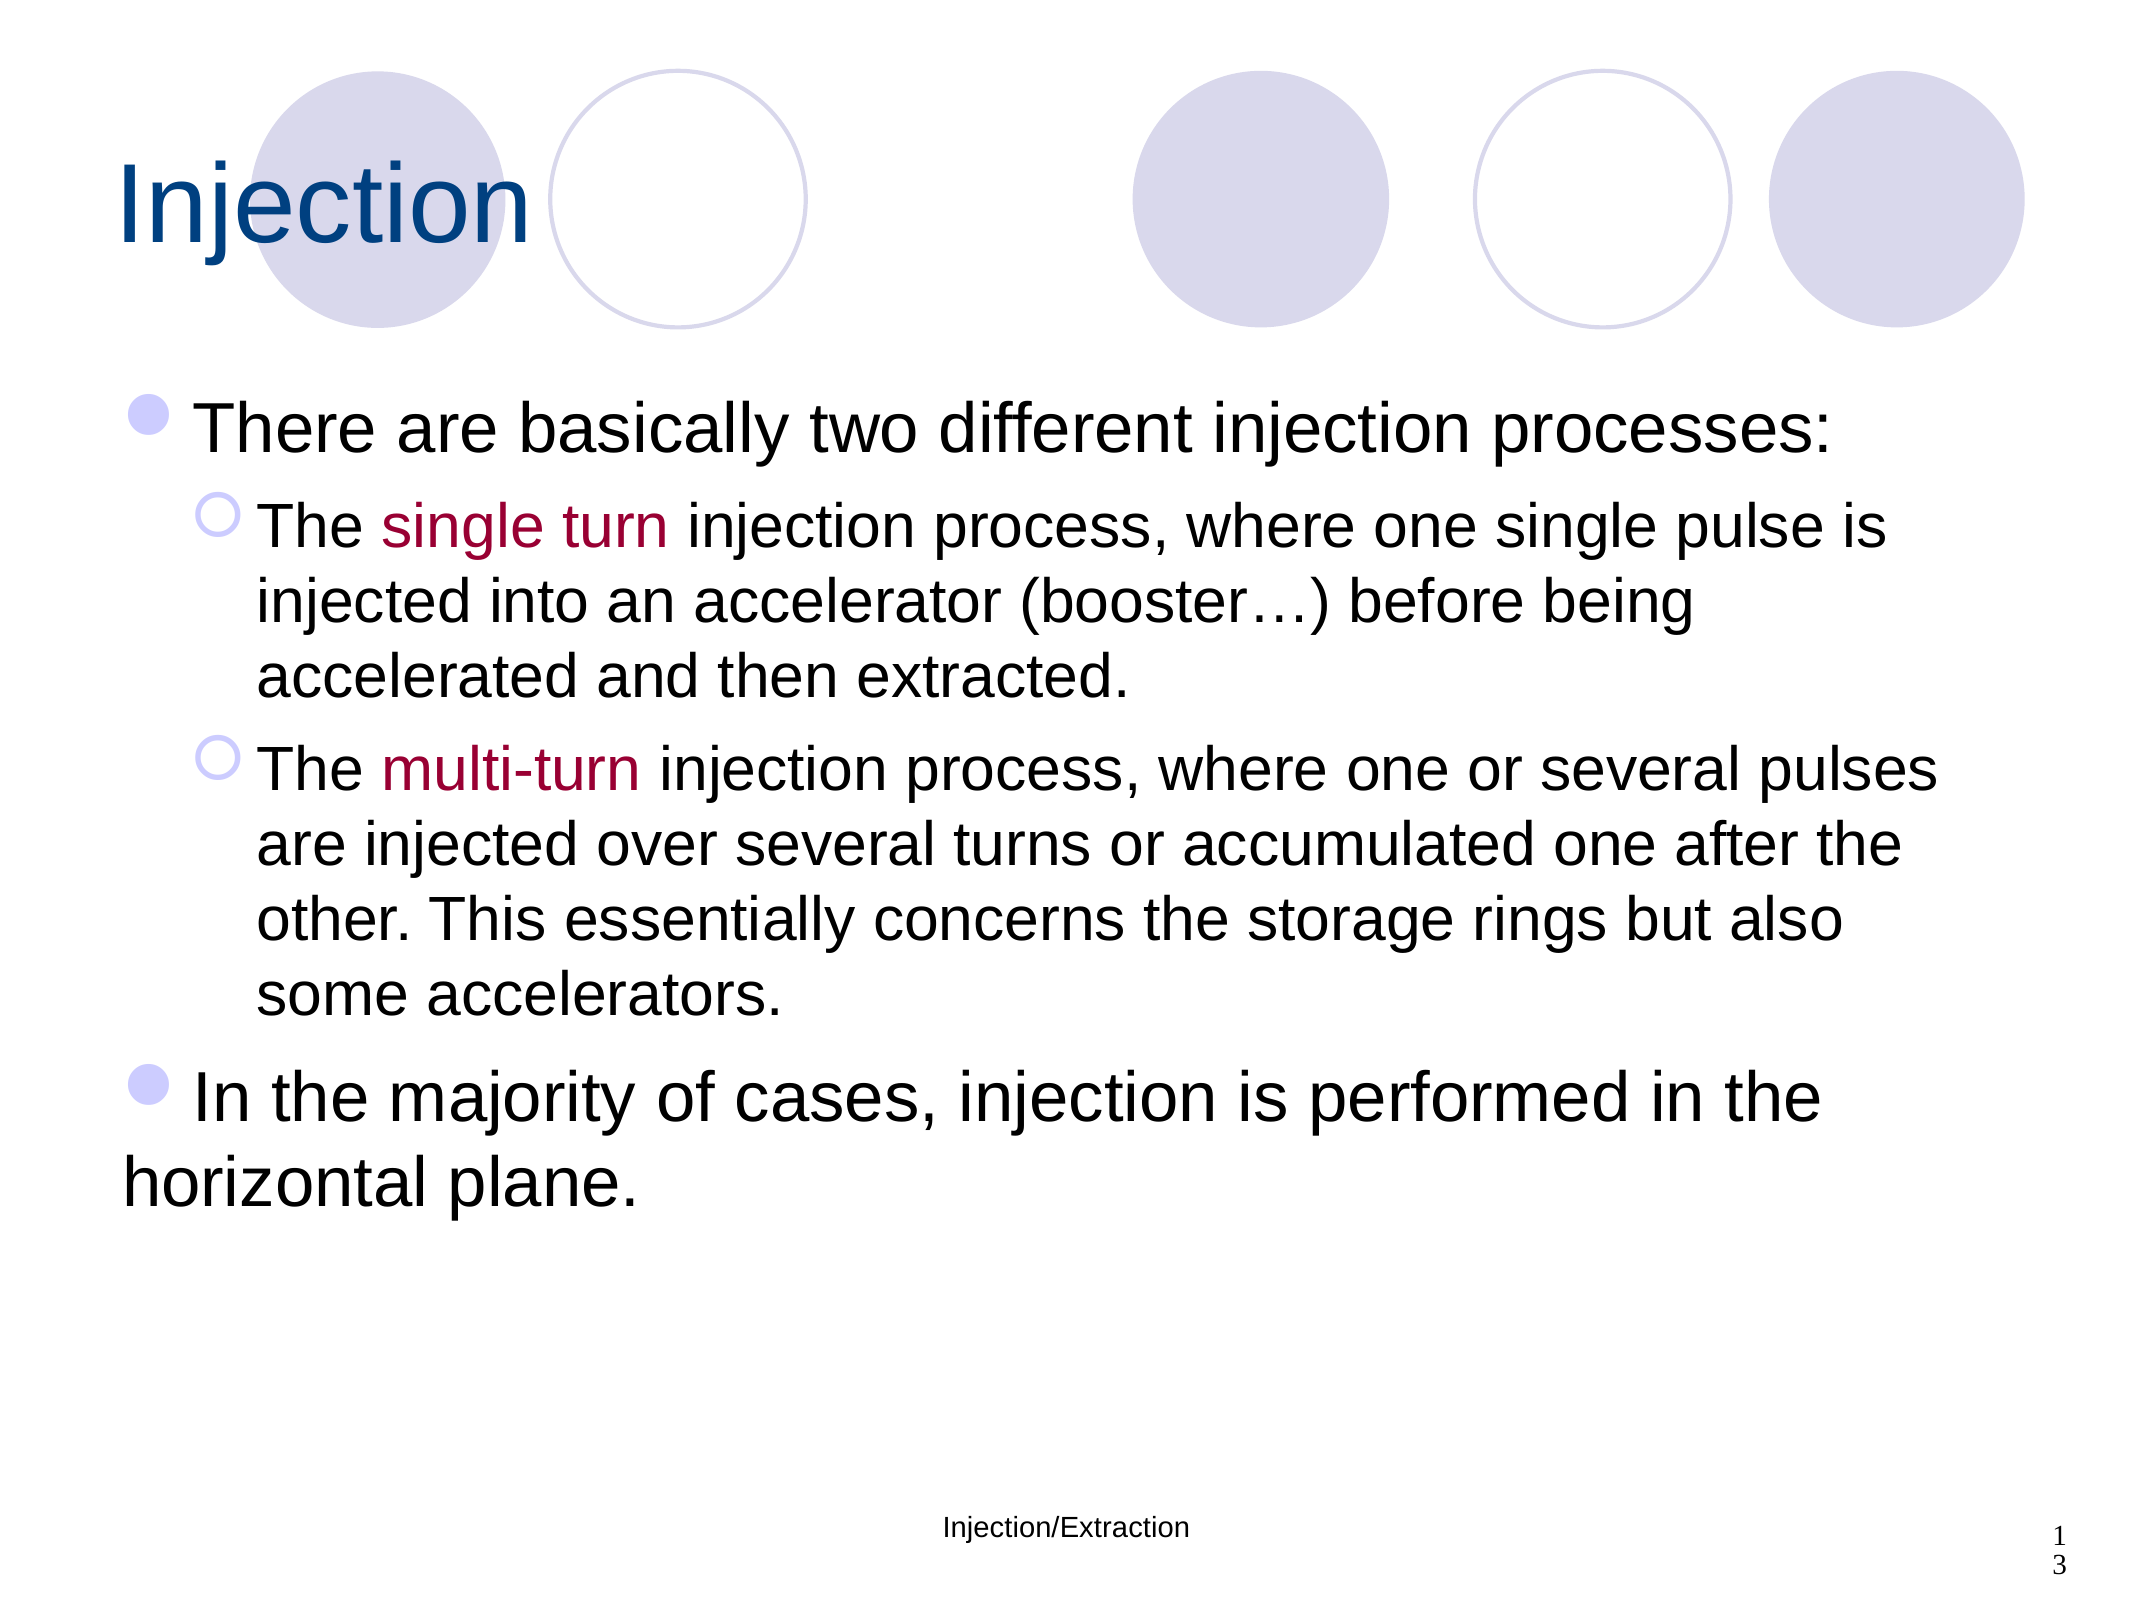

# Injection
There are basically two different injection processes:
The single turn injection process, where one single pulse is injected into an accelerator (booster…) before being accelerated and then extracted.
The multi-turn injection process, where one or several pulses are injected over several turns or accumulated one after the other. This essentially concerns the storage rings but also some accelerators.
In the majority of cases, injection is performed in the horizontal plane.
13